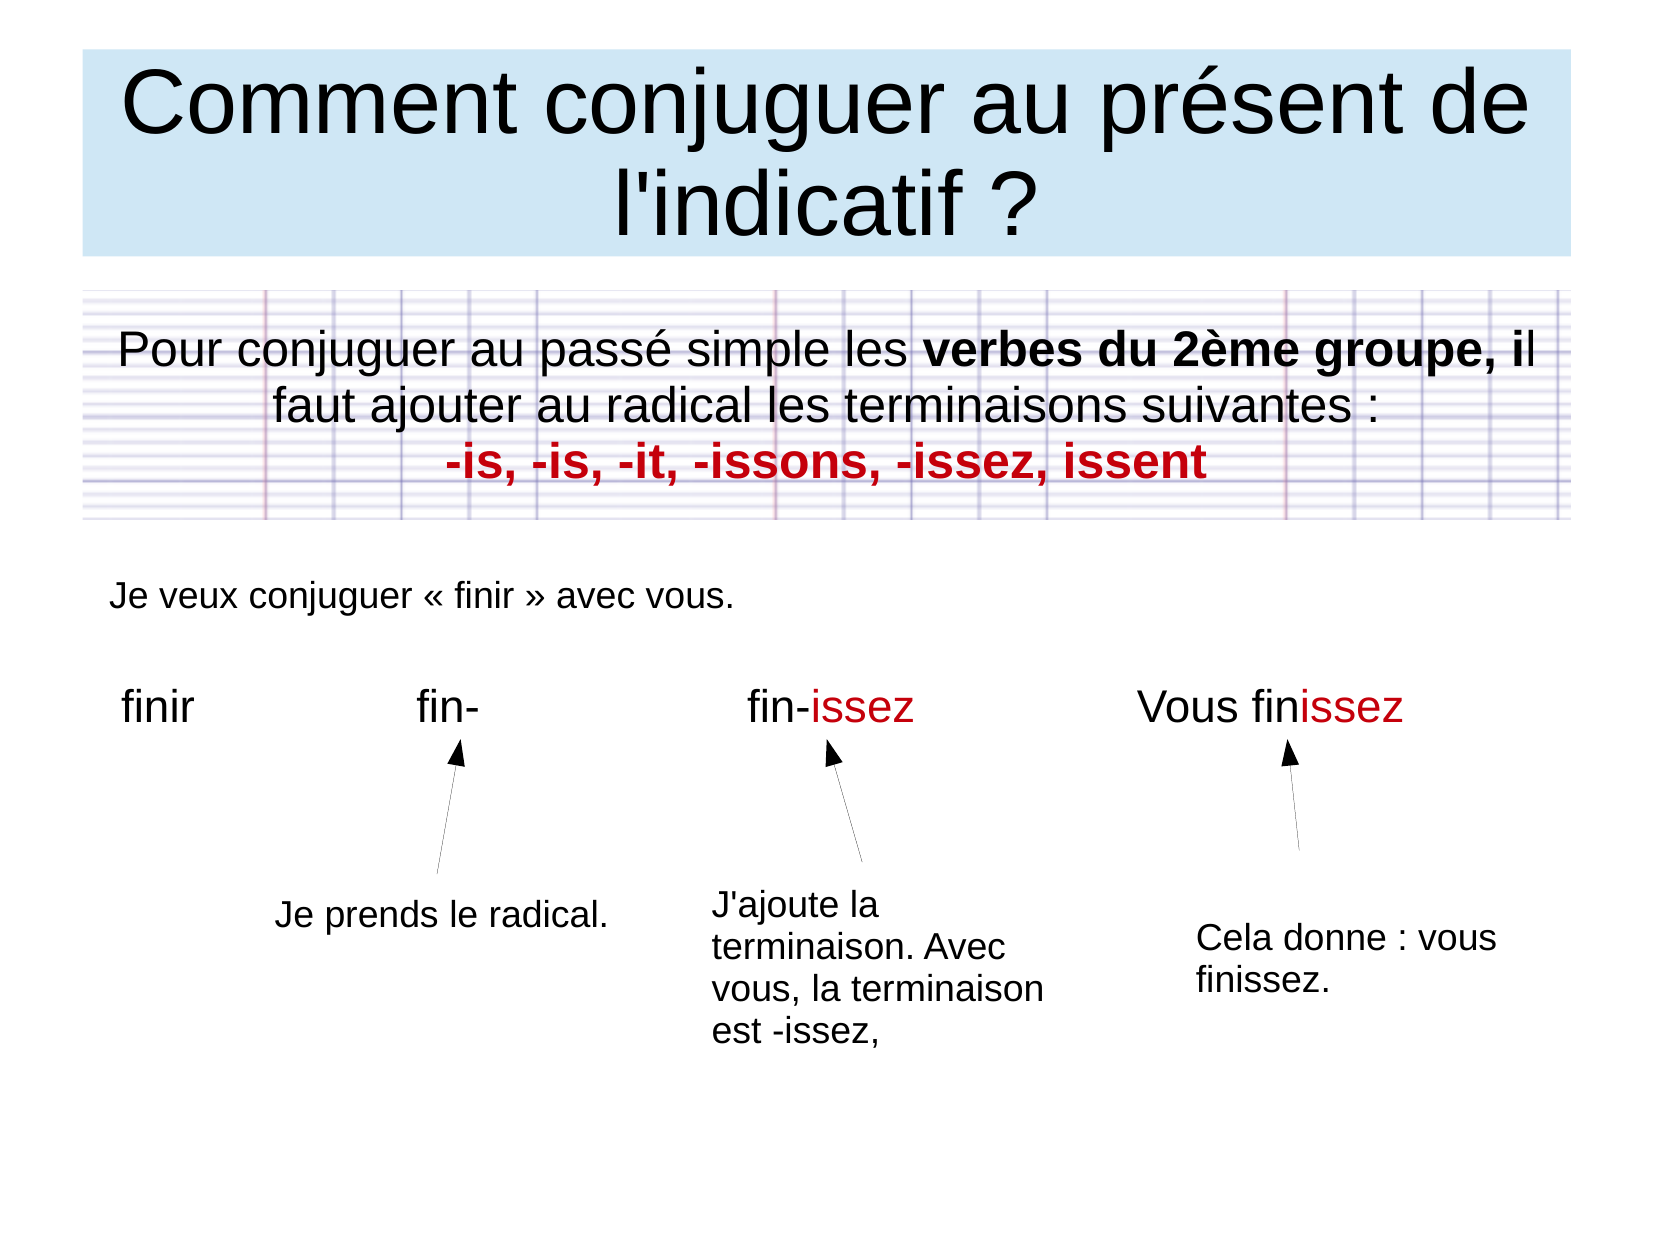

# Comment conjuguer au présent de l'indicatif ?
Pour conjuguer au passé simple les verbes du 2ème groupe, il faut ajouter au radical les terminaisons suivantes :
-is, -is, -it, -issons, -issez, issent
Je veux conjuguer « finir » avec vous.
finir
fin-
fin-issez
Vous finissez
J'ajoute la terminaison. Avec vous, la terminaison est -issez,
Je prends le radical.
Cela donne : vous finissez.